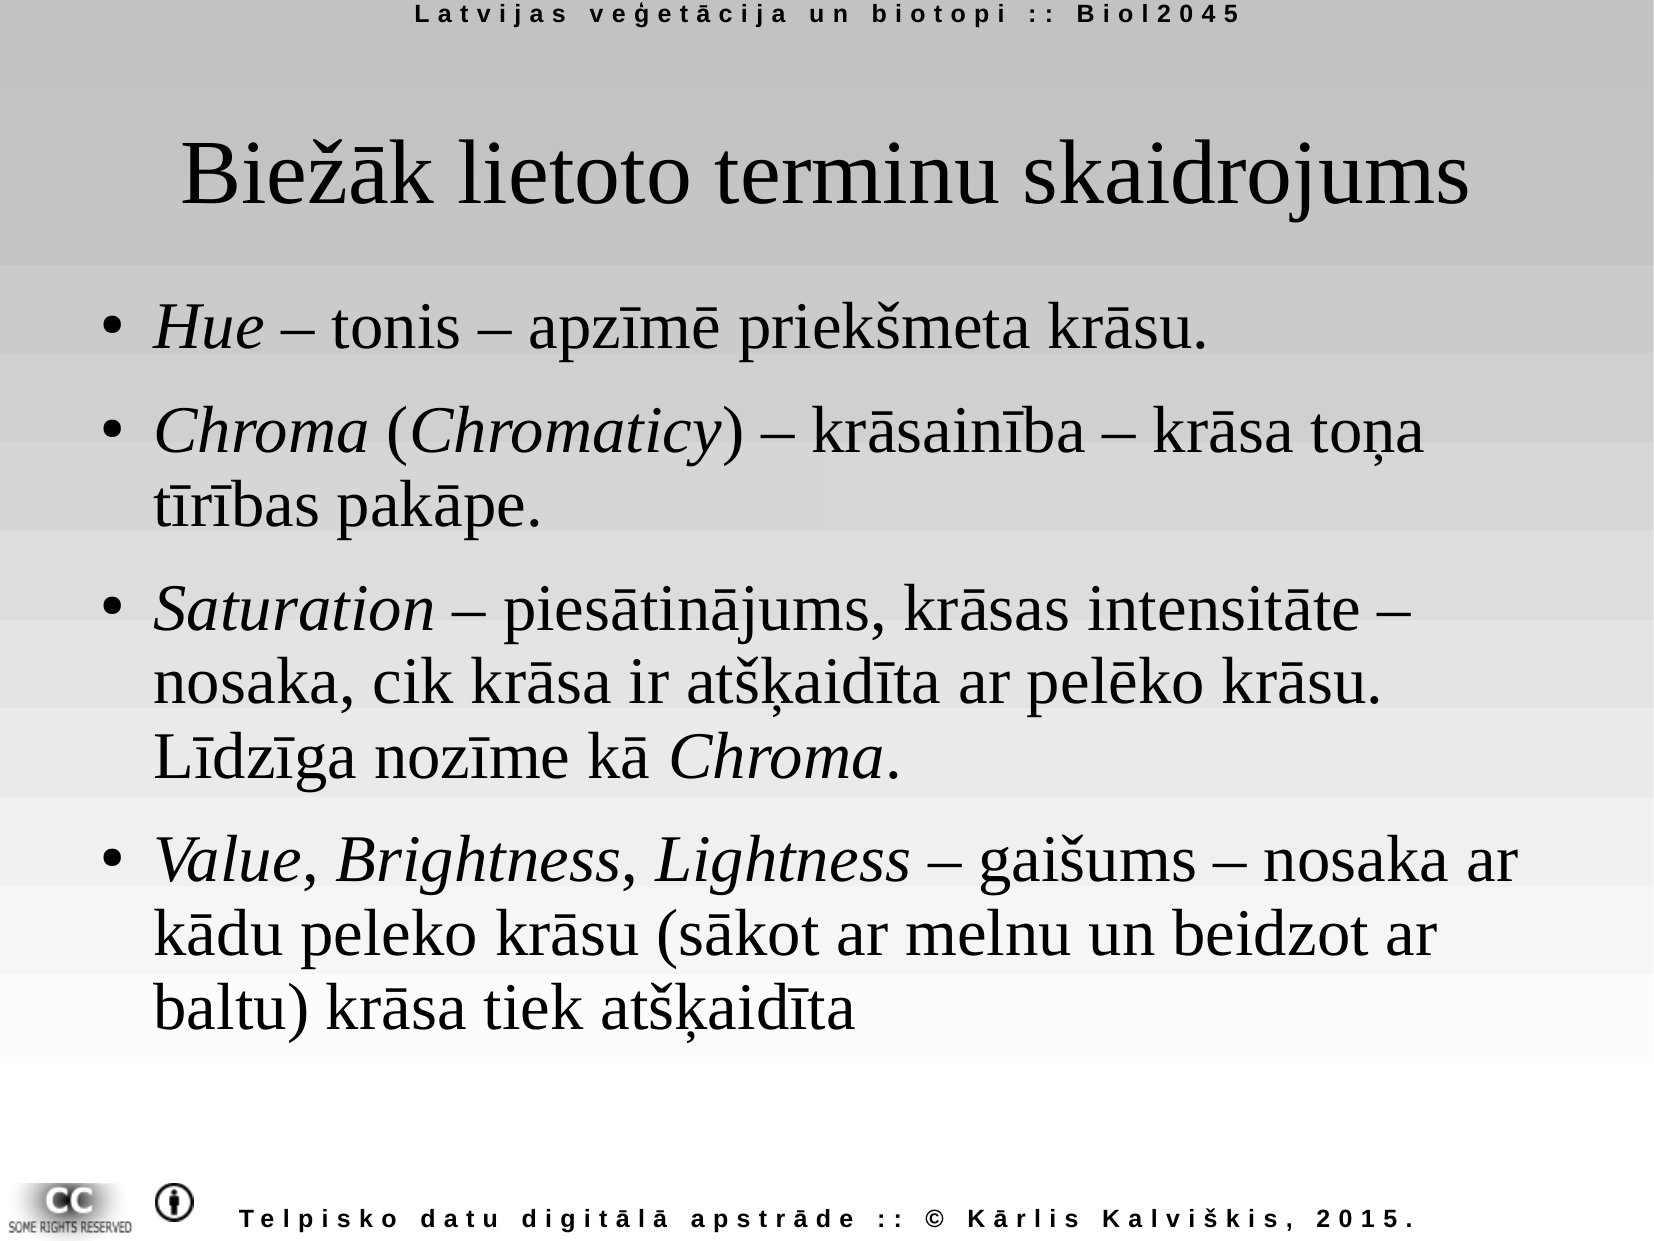

# Biežāk lietoto terminu skaidrojums
Hue – tonis – apzīmē priekšmeta krāsu.
Chroma (Chromaticy) – krāsainība – krāsa toņa tīrības pakāpe.
Saturation – piesātinājums, krāsas intensitāte – nosaka, cik krāsa ir atšķaidīta ar pelēko krāsu. Līdzīga nozīme kā Chroma.
Value, Brightness, Lightness – gaišums – nosaka ar kādu peleko krāsu (sākot ar melnu un beidzot ar baltu) krāsa tiek atšķaidīta